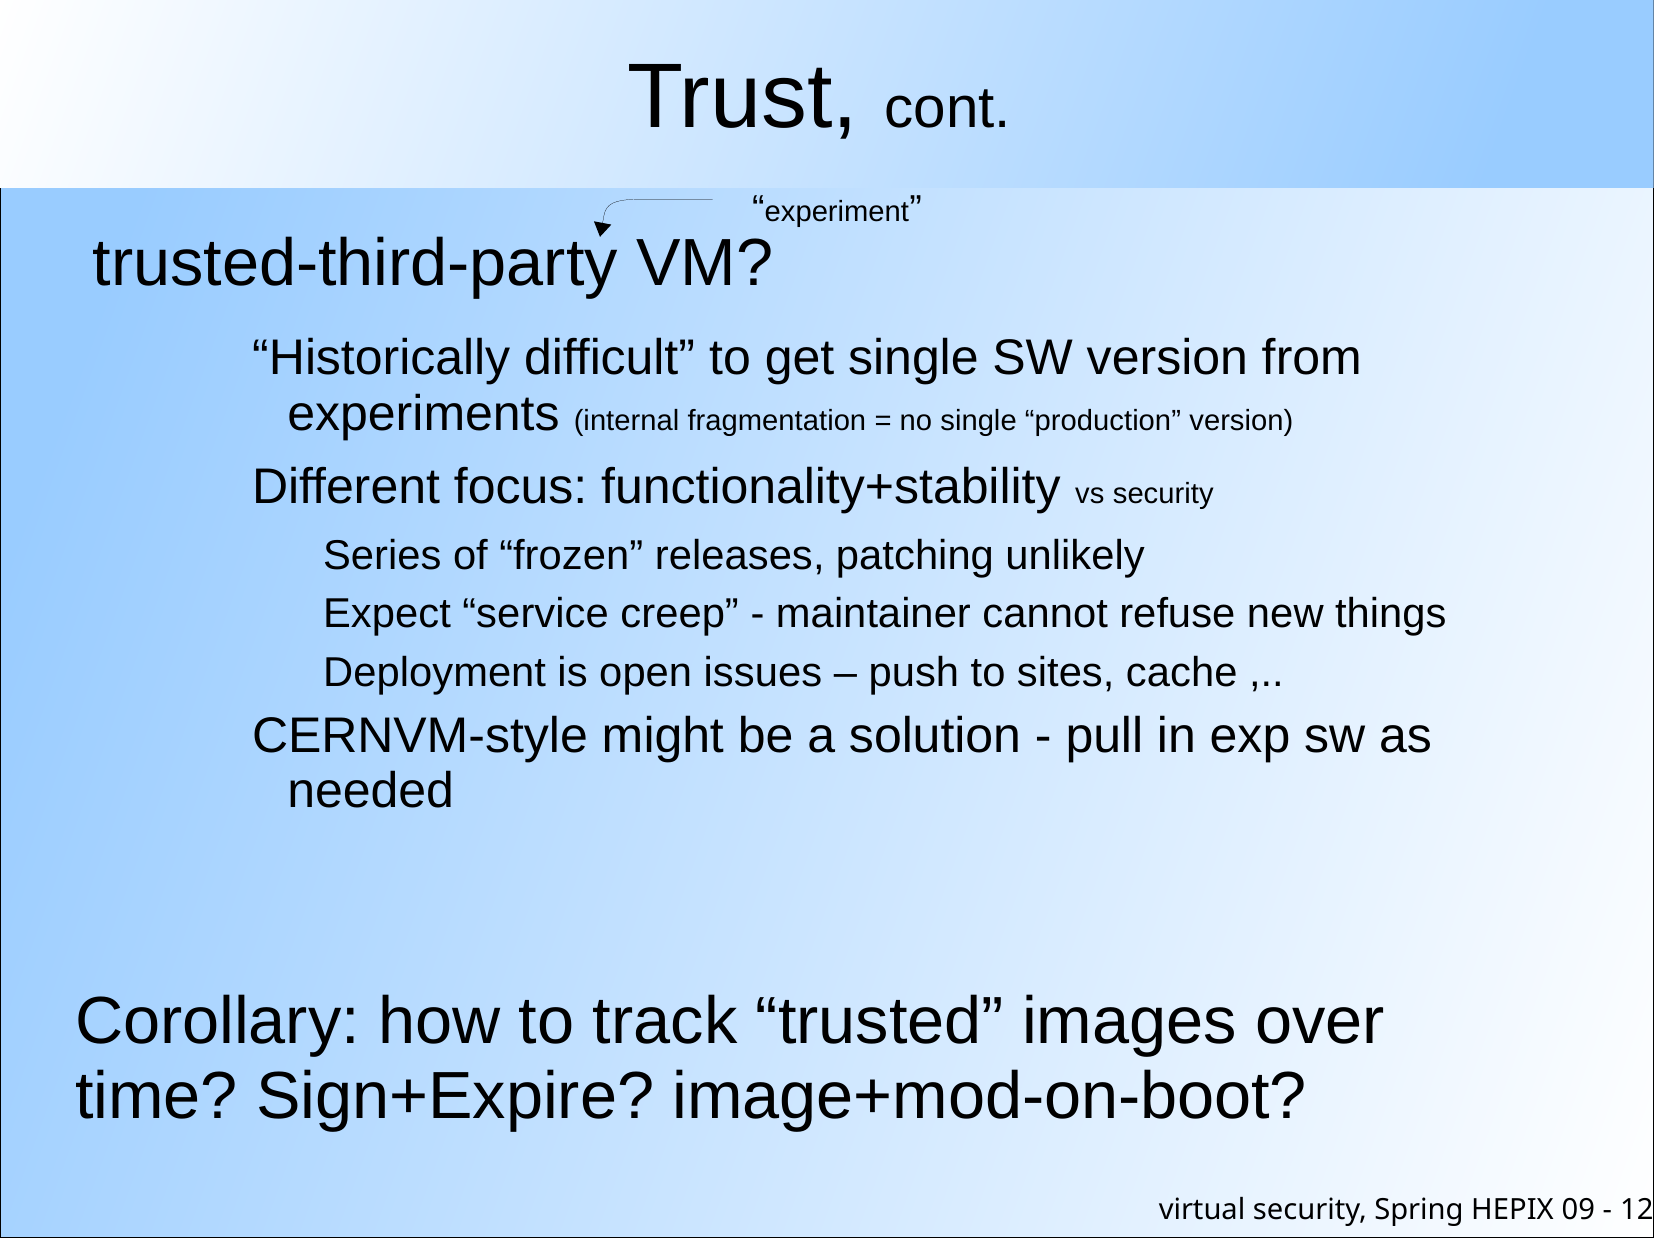

Trust, cont.
“experiment”
# trusted-third-party VM?
“Historically difficult” to get single SW version from experiments (internal fragmentation = no single “production” version)
Different focus: functionality+stability vs security
Series of “frozen” releases, patching unlikely
Expect “service creep” - maintainer cannot refuse new things
Deployment is open issues – push to sites, cache ,..
CERNVM-style might be a solution - pull in exp sw as needed
Corollary: how to track “trusted” images over time? Sign+Expire? image+mod-on-boot?
12